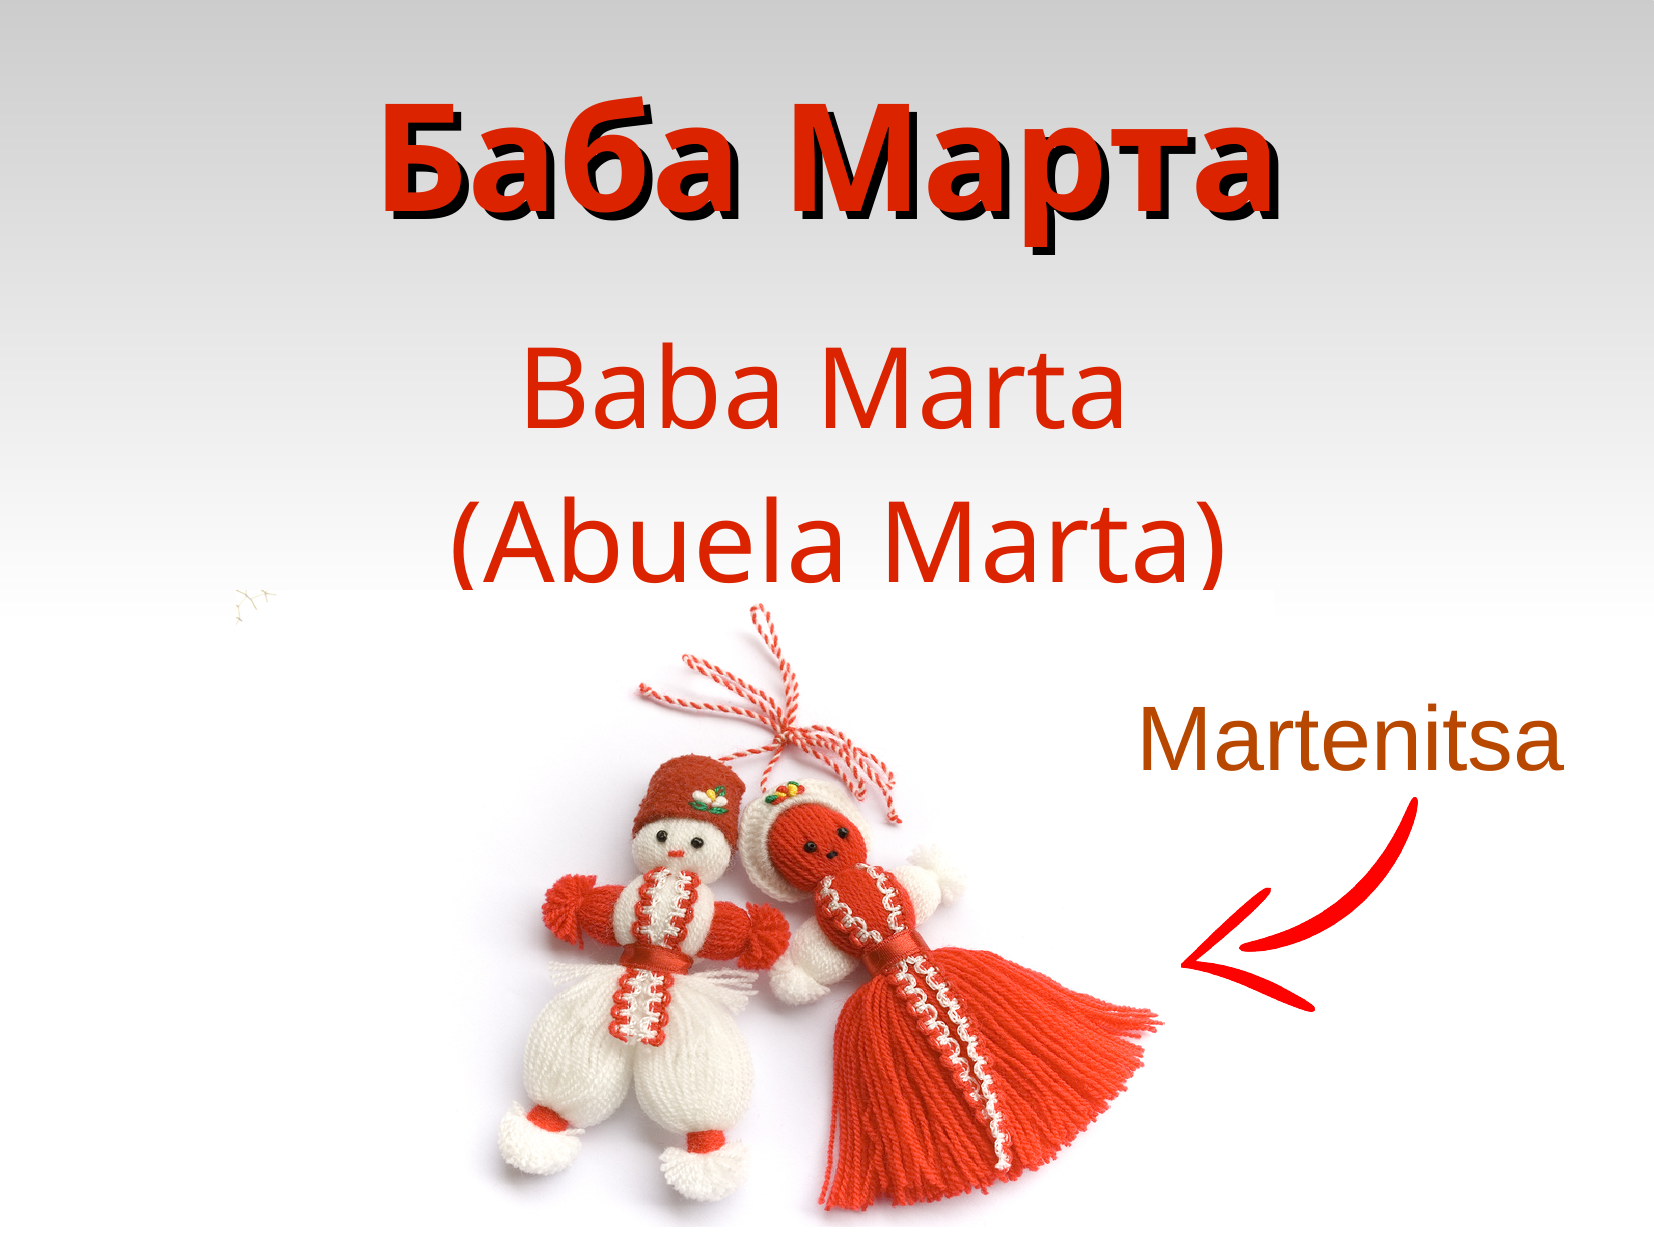

# Баба Марта
Baba Marta
(Abuela Marta)
Martenitsa